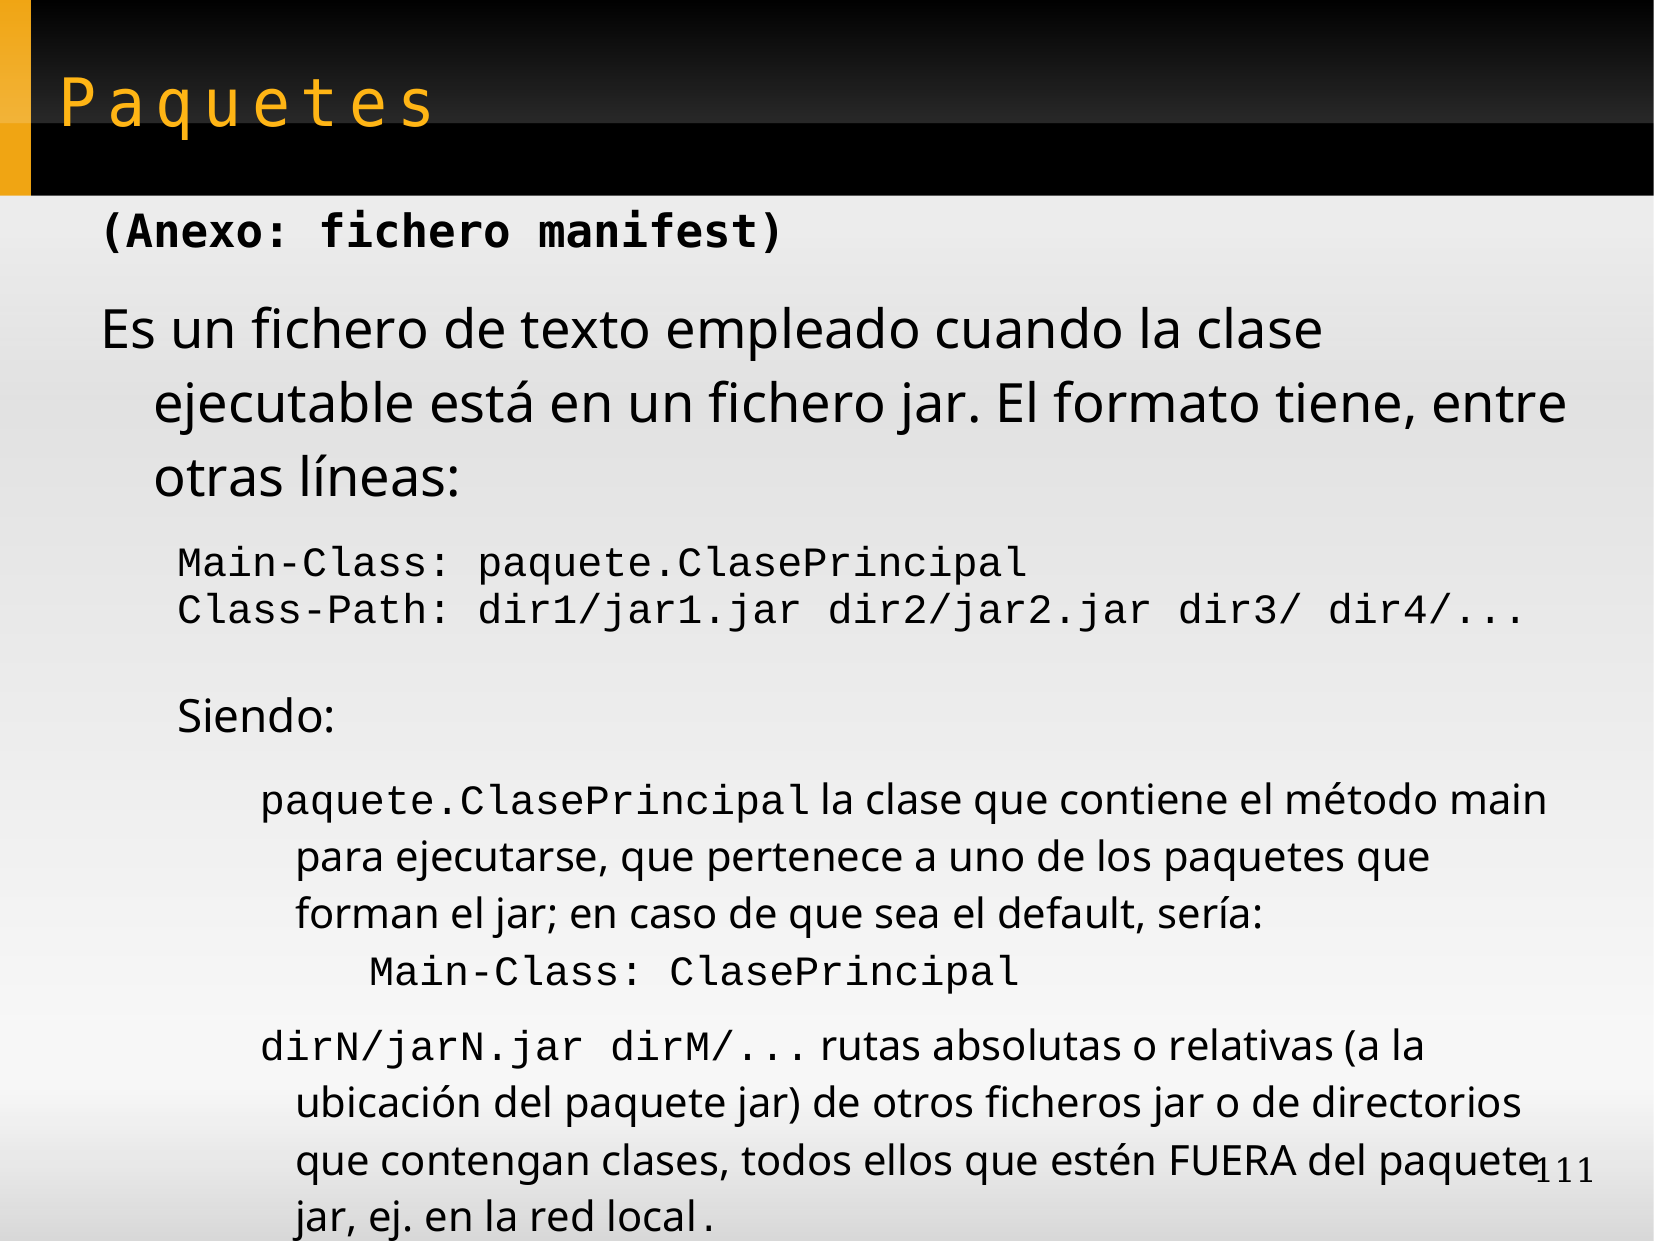

# Paquetes
(Anexo: fichero manifest)
Es un fichero de texto empleado cuando la clase ejecutable está en un fichero jar. El formato tiene, entre otras líneas:
Main-Class: paquete.ClasePrincipal
Class-Path: dir1/jar1.jar dir2/jar2.jar dir3/ dir4/...
Siendo:
paquete.ClasePrincipal la clase que contiene el método main para ejecutarse, que pertenece a uno de los paquetes que forman el jar; en caso de que sea el default, sería:
	Main-Class: ClasePrincipal
dirN/jarN.jar dirM/... rutas absolutas o relativas (a la ubicación del paquete jar) de otros ficheros jar o de directorios que contengan clases, todos ellos que estén FUERA del paquete jar, ej. en la red local.
Importante: salto de línea al final
111